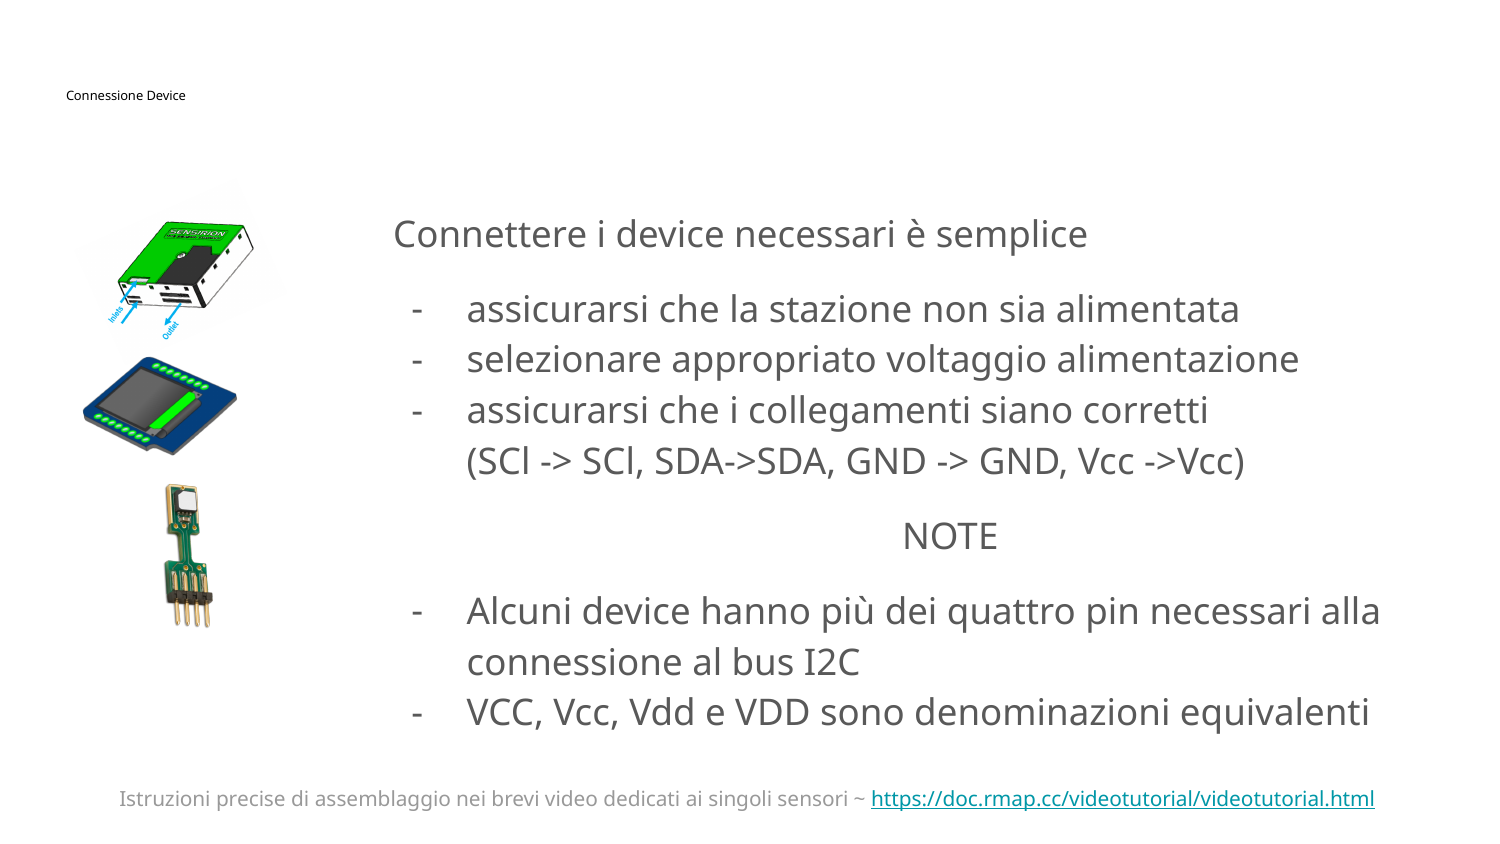

Connessione Device
# Connettere i device necessari è semplice
assicurarsi che la stazione non sia alimentata
selezionare appropriato voltaggio alimentazione
assicurarsi che i collegamenti siano corretti
(SCl -> SCl, SDA->SDA, GND -> GND, Vcc ->Vcc)
NOTE
Alcuni device hanno più dei quattro pin necessari alla connessione al bus I2C
VCC, Vcc, Vdd e VDD sono denominazioni equivalenti
Istruzioni precise di assemblaggio nei brevi video dedicati ai singoli sensori ~ https://doc.rmap.cc/videotutorial/videotutorial.html